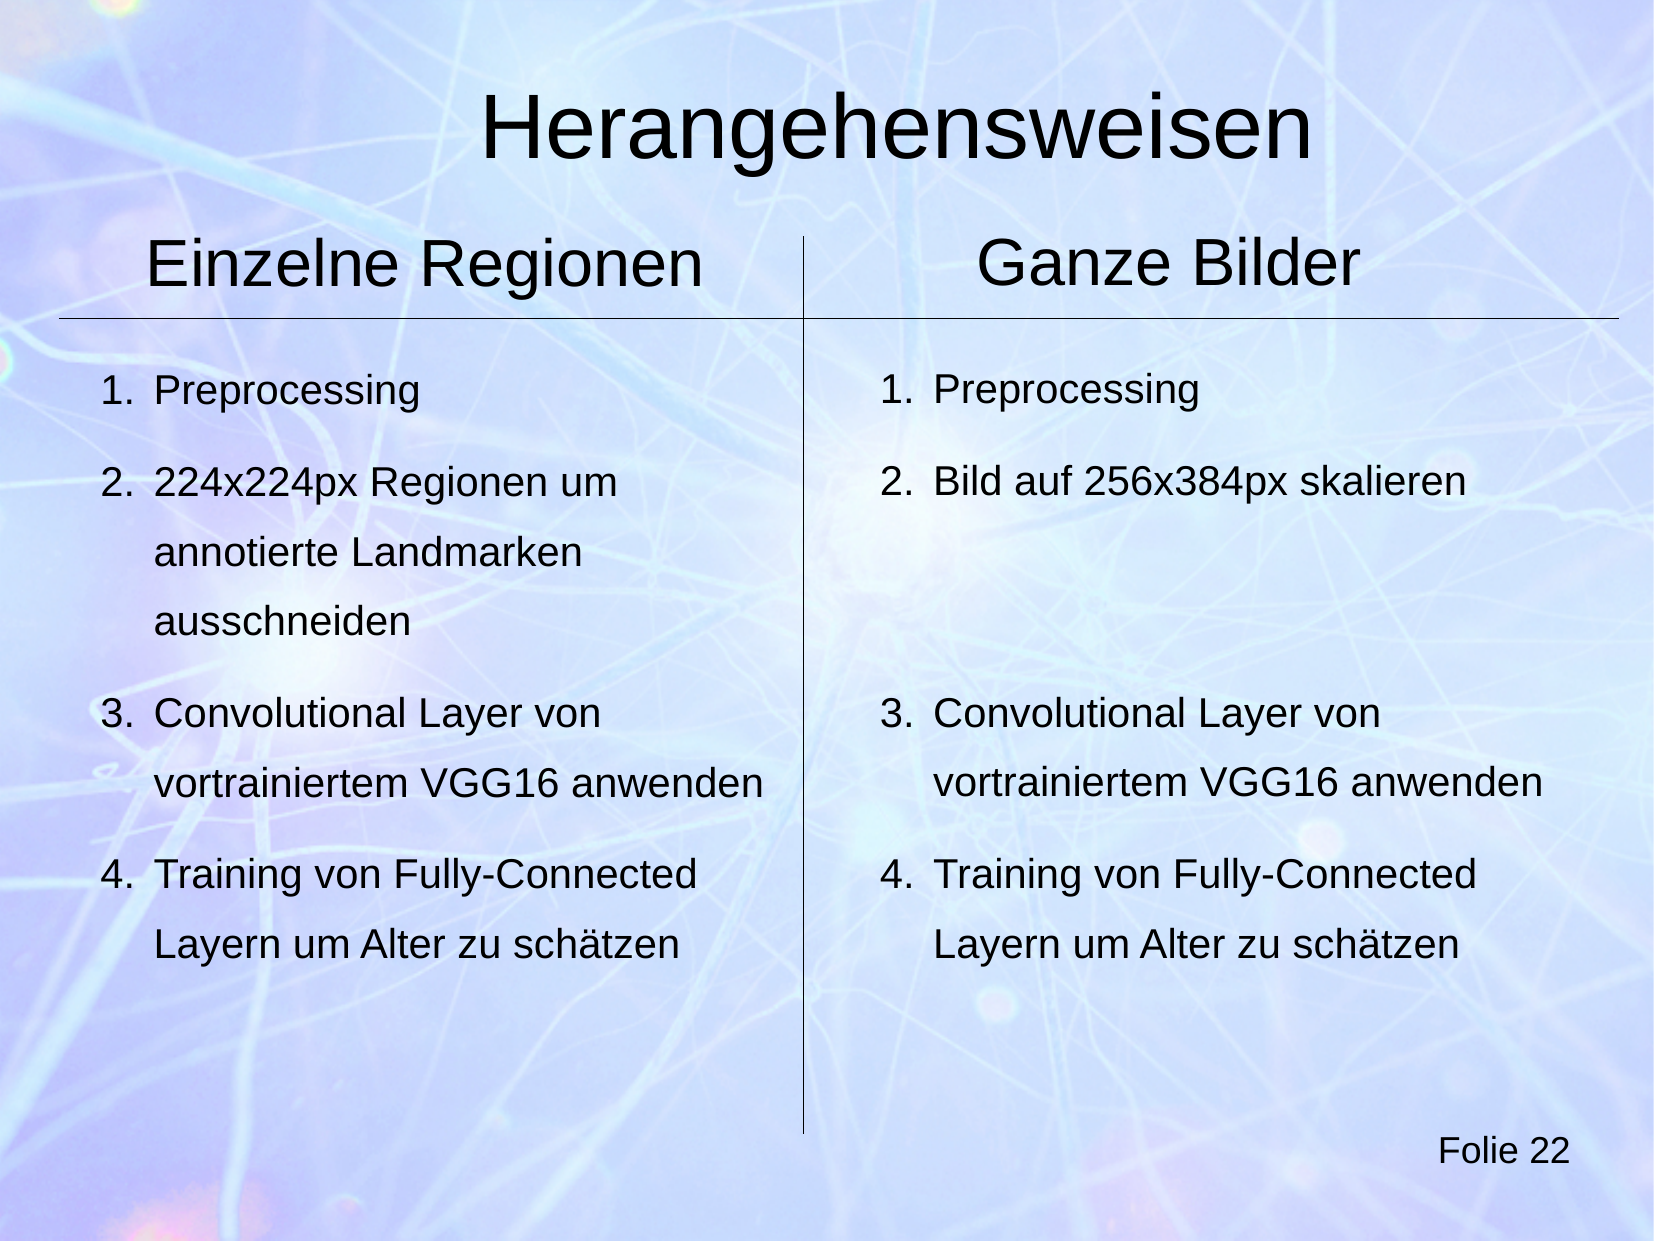

# Herangehensweisen
Ganze Bilder
Einzelne Regionen
Preprocessing
Bild auf 256x384px skalieren
Convolutional Layer von vortrainiertem VGG16 anwenden
Training von Fully-Connected Layern um Alter zu schätzen
Preprocessing
224x224px Regionen um annotierte Landmarken ausschneiden
Convolutional Layer von vortrainiertem VGG16 anwenden
Training von Fully-Connected Layern um Alter zu schätzen
22